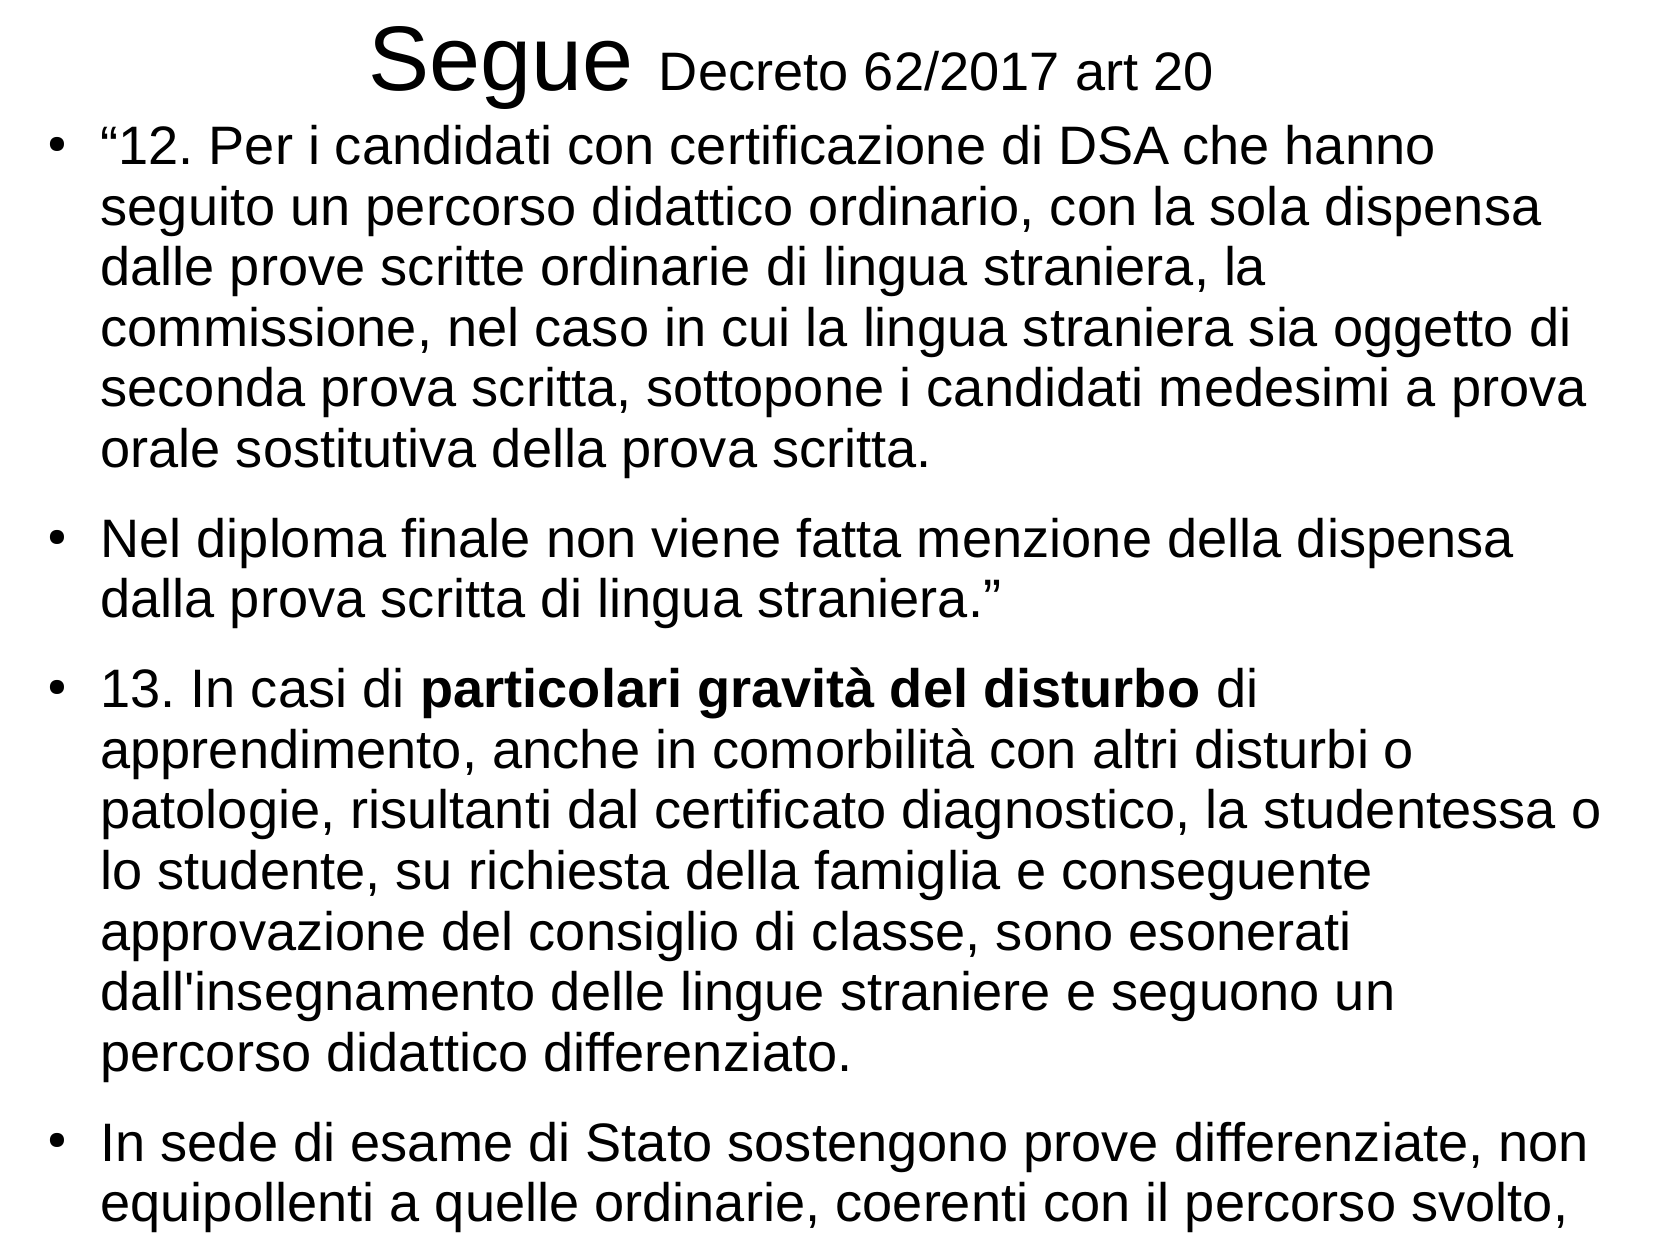

# Segue Decreto 62/2017 art 20
“12. Per i candidati con certificazione di DSA che hanno seguito un percorso didattico ordinario, con la sola dispensa dalle prove scritte ordinarie di lingua straniera, la commissione, nel caso in cui la lingua straniera sia oggetto di seconda prova scritta, sottopone i candidati medesimi a prova orale sostitutiva della prova scritta.
Nel diploma finale non viene fatta menzione della dispensa dalla prova scritta di lingua straniera.”
13. In casi di particolari gravità del disturbo di apprendimento, anche in comorbilità con altri disturbi o patologie, risultanti dal certificato diagnostico, la studentessa o lo studente, su richiesta della famiglia e conseguente approvazione del consiglio di classe, sono esonerati dall'insegnamento delle lingue straniere e seguono un percorso didattico differenziato.
In sede di esame di Stato sostengono prove differenziate, non equipollenti a quelle ordinarie, coerenti con il percorso svolto, finalizzate però SOLO AL RILASCIO DELL'ATTESTATO DI CREDITO FORMATIVO.”